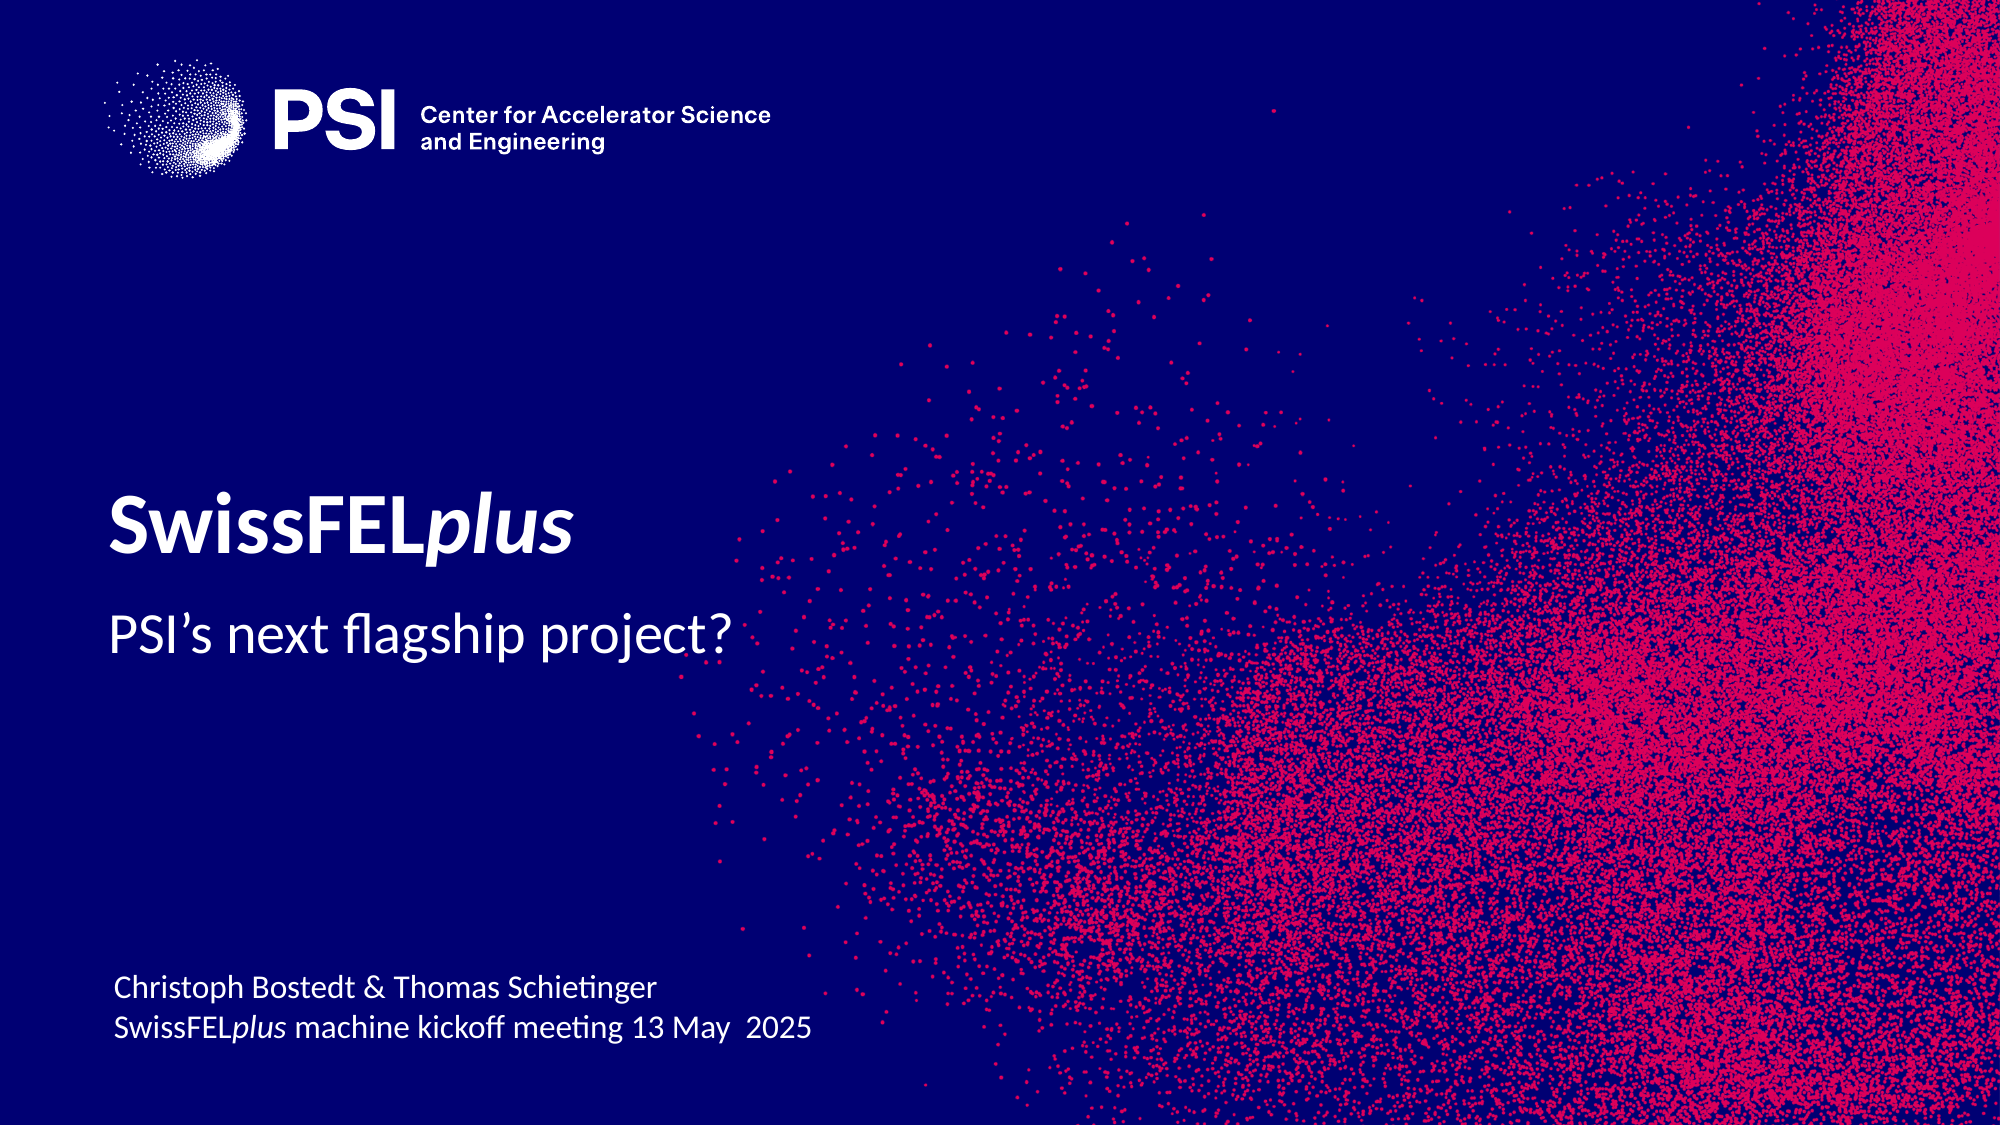

# SwissFELplus
PSI’s next flagship project?
Christoph Bostedt & Thomas Schietinger
SwissFELplus machine kickoff meeting 13 May 2025